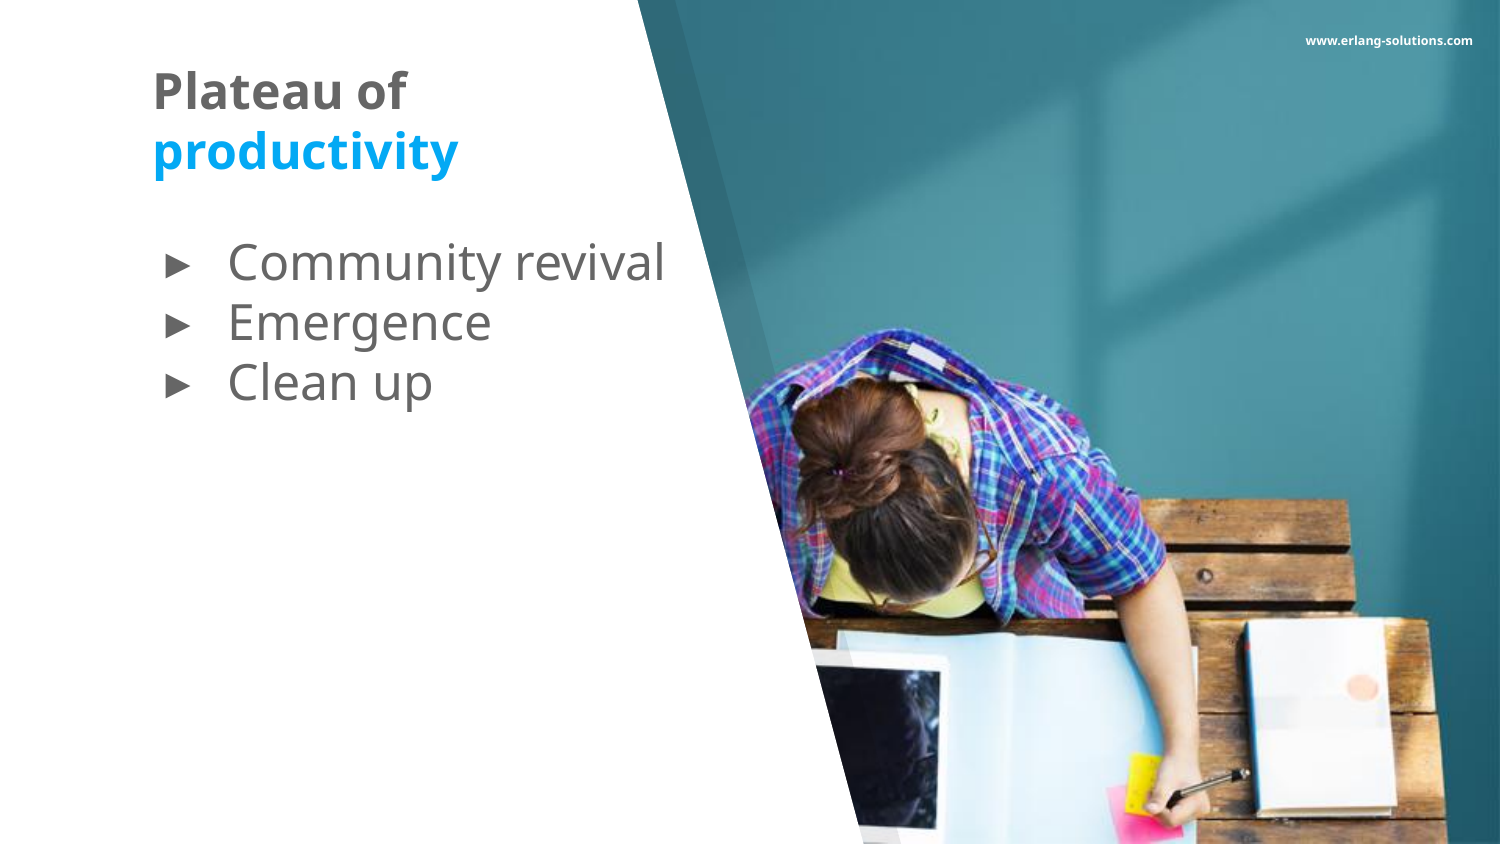

# Plateau of productivity
Community revival
Emergence
Clean up